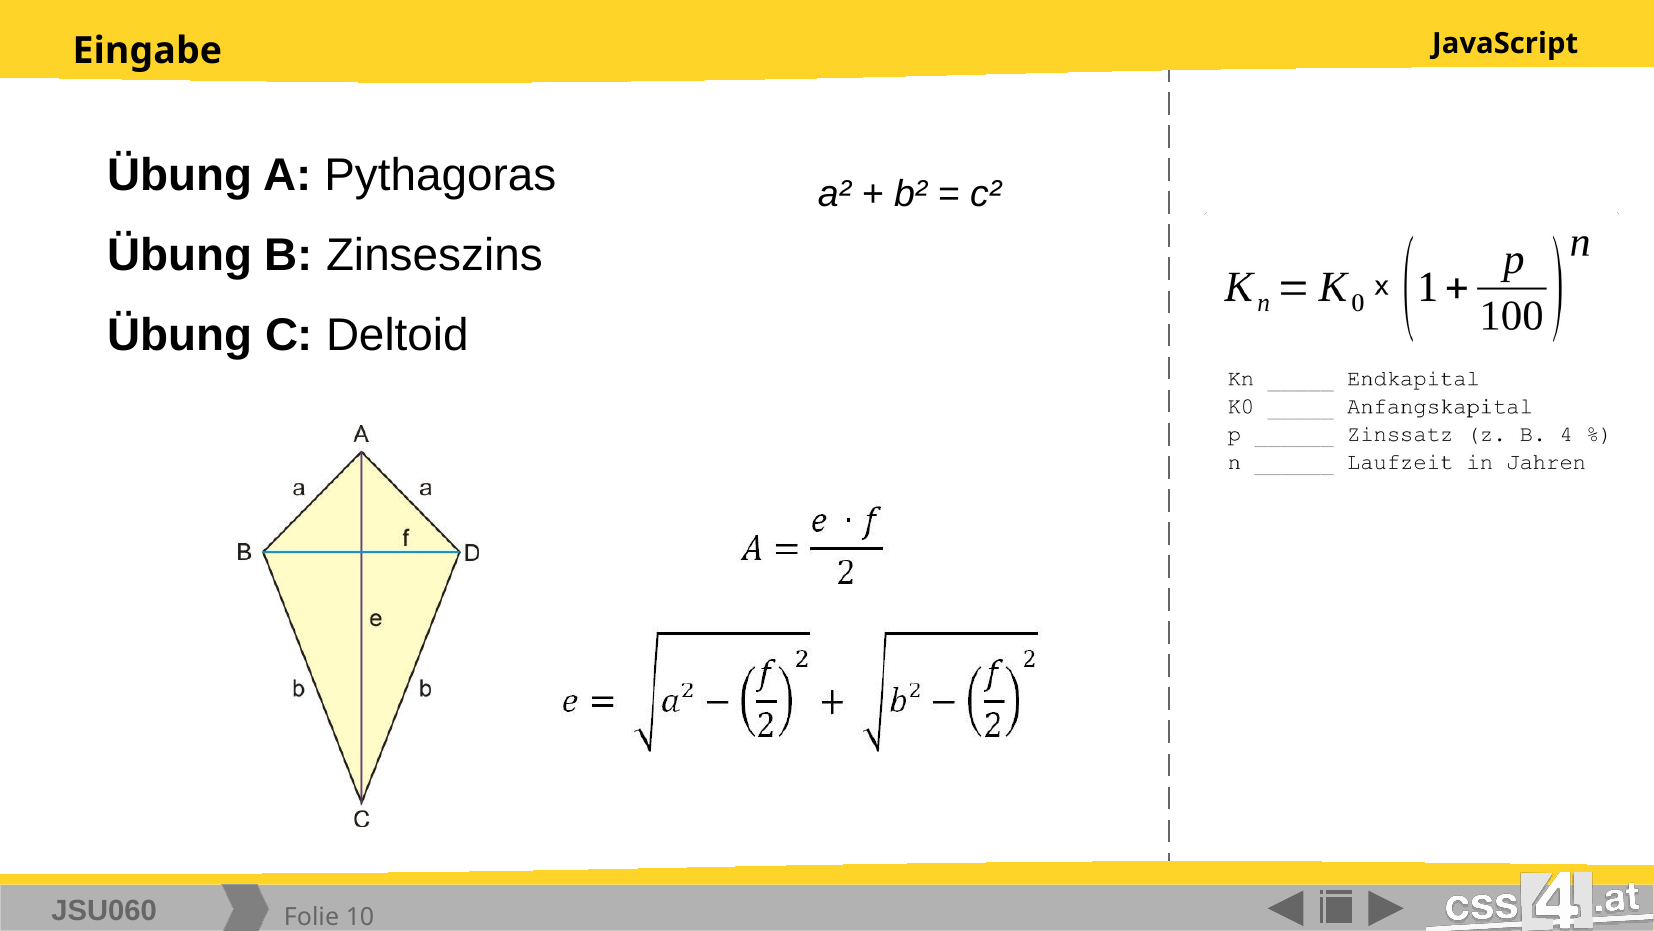

JavaScript
Eingabe
Übung A: Pythagoras
a² + b² = c²
Übung B: Zinseszins
Übung C: Deltoid
JSU060
Folie